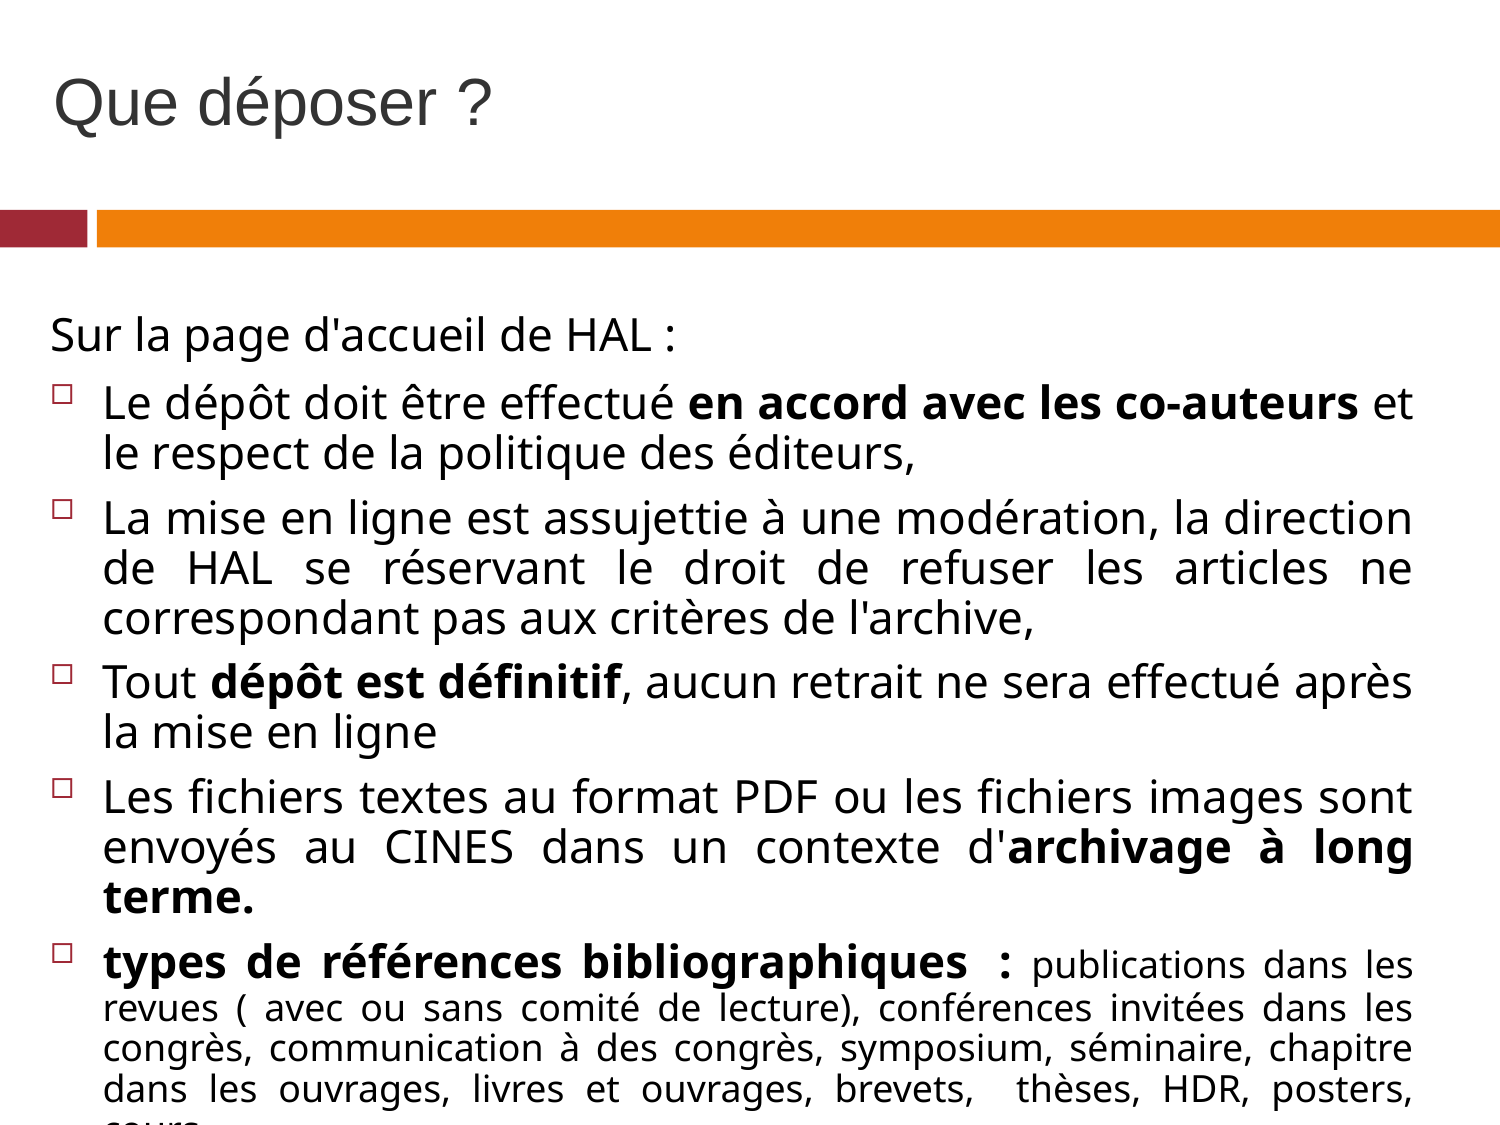

# Que déposer ?
Sur la page d'accueil de HAL :
Le dépôt doit être effectué en accord avec les co-auteurs et le respect de la politique des éditeurs,
La mise en ligne est assujettie à une modération, la direction de HAL se réservant le droit de refuser les articles ne correspondant pas aux critères de l'archive,
Tout dépôt est définitif, aucun retrait ne sera effectué après la mise en ligne
Les fichiers textes au format PDF ou les fichiers images sont envoyés au CINES dans un contexte d'archivage à long terme.
types de références bibliographiques  : publications dans les revues ( avec ou sans comité de lecture), conférences invitées dans les congrès, communication à des congrès, symposium, séminaire, chapitre dans les ouvrages, livres et ouvrages, brevets, thèses, HDR, posters, cours...